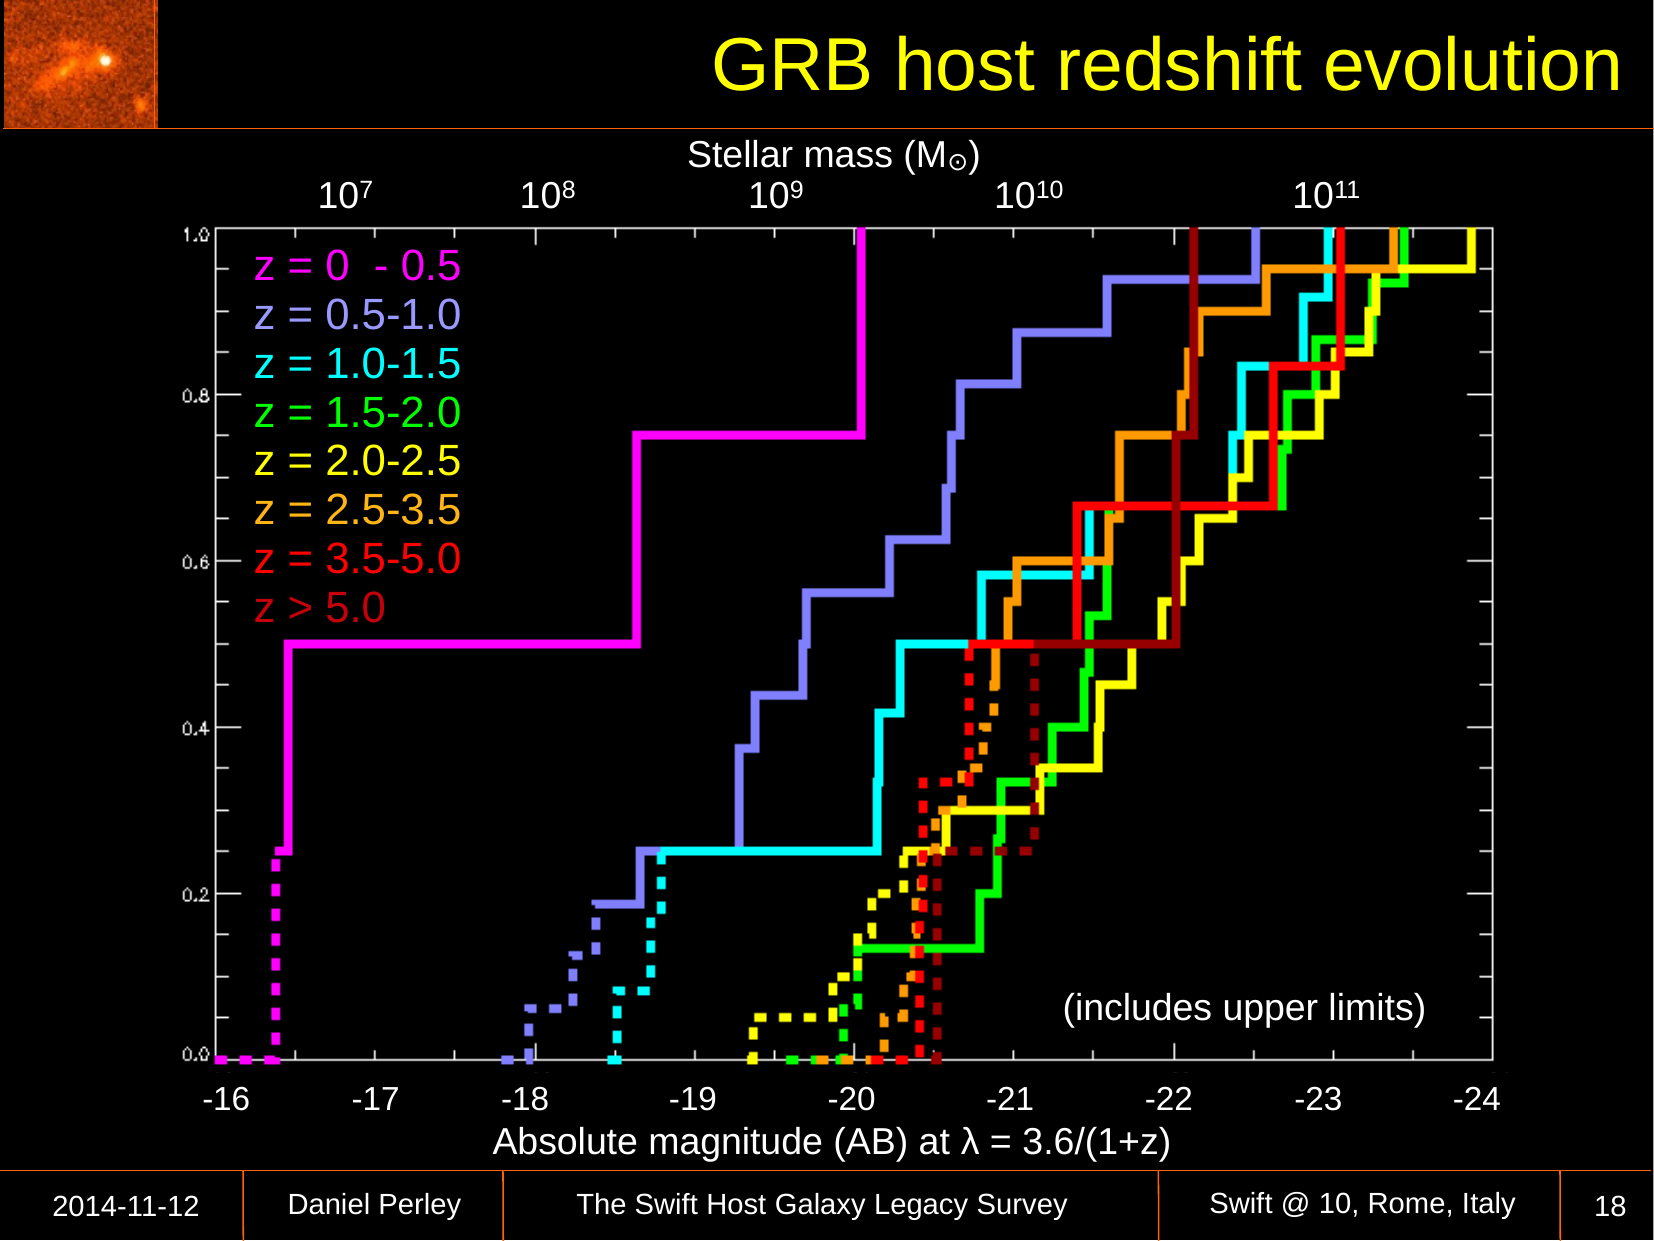

# GRB host redshift evolution
Stellar mass (M⊙)
 107 108			 109		 1010		 1011
z = 0 - 0.5
z = 0.5-1.0
z = 1.0-1.5
z = 1.5-2.0
z = 2.0-2.5
z = 2.5-3.5
z = 3.5-5.0
z > 5.0
(includes upper limits)
-16 -17 -18 -19 -20 -21 -22 -23 -24
Absolute magnitude (AB) at λ = 3.6/(1+z)
2014-11-12
18